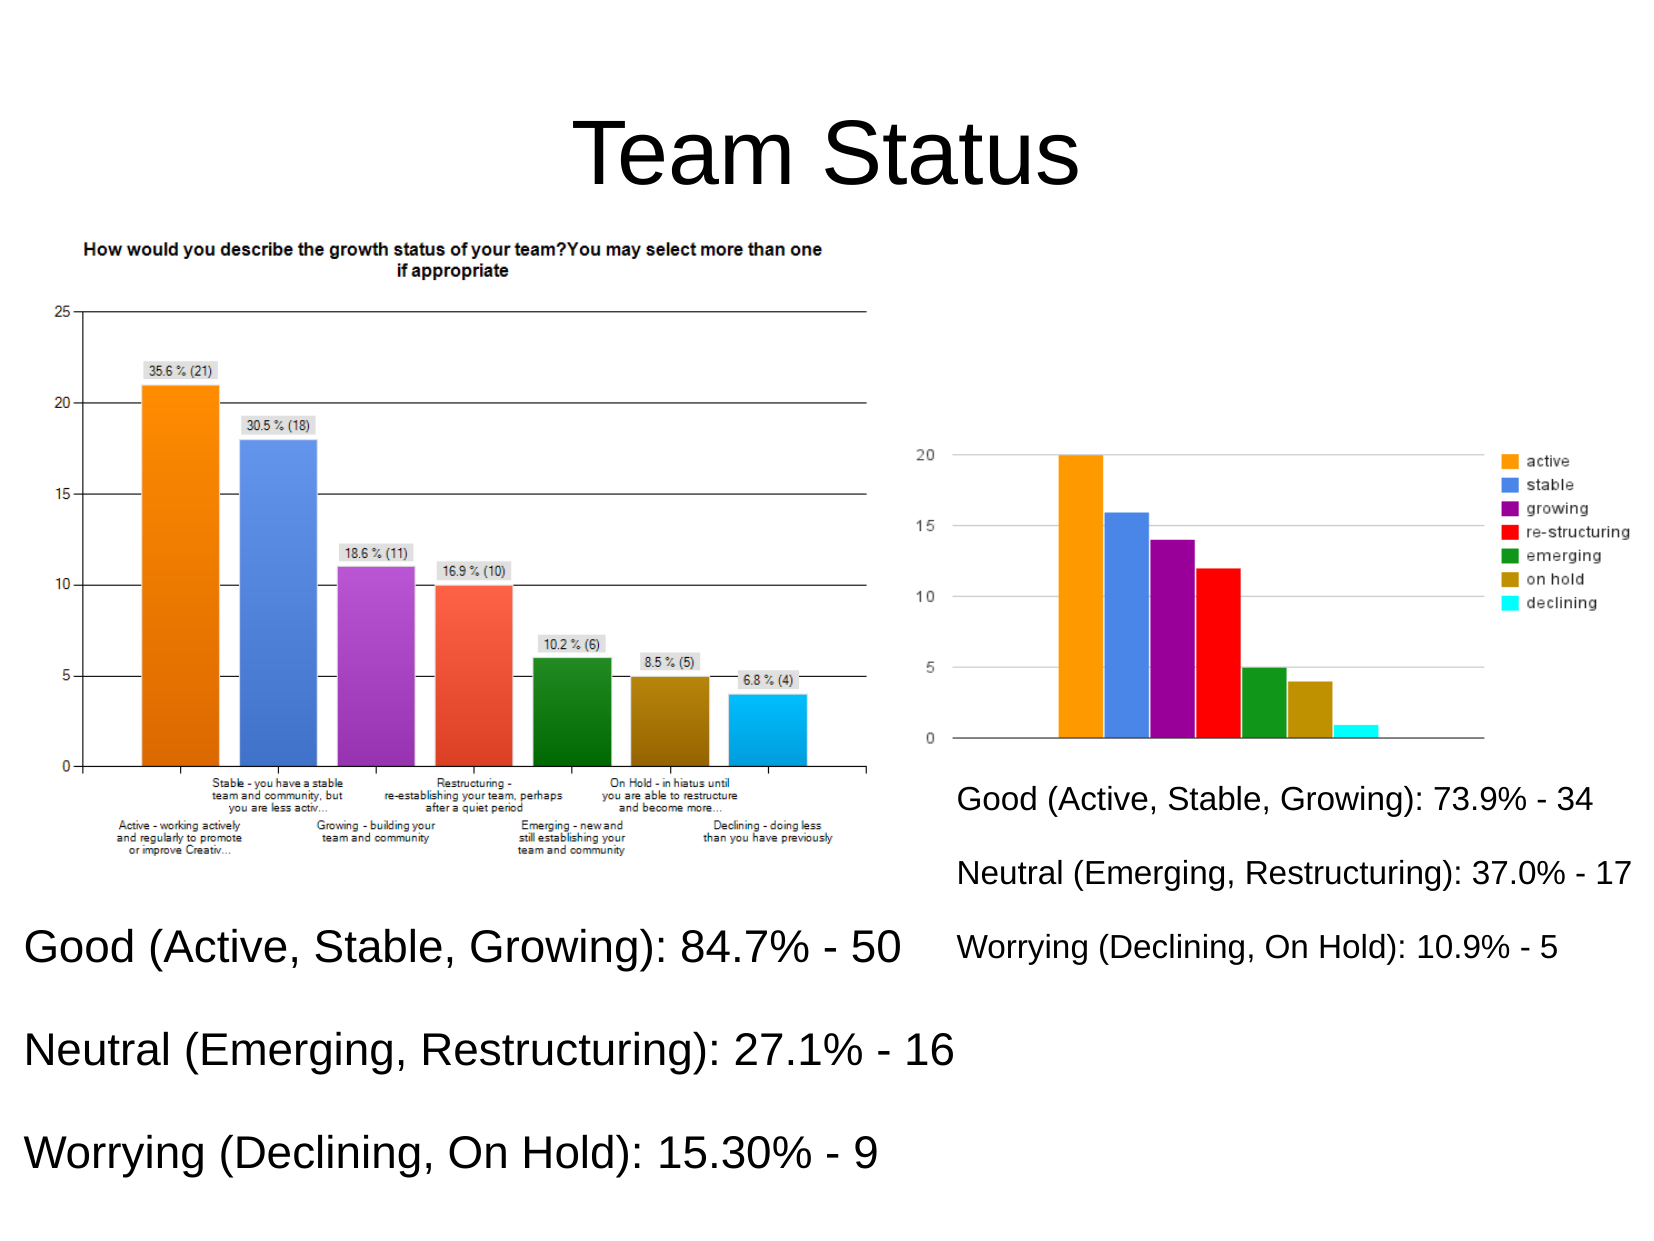

# Team Status
Good (Active, Stable, Growing): 73.9% - 34
Neutral (Emerging, Restructuring): 37.0% - 17
Worrying (Declining, On Hold): 10.9% - 5
Good (Active, Stable, Growing): 84.7% - 50
Neutral (Emerging, Restructuring): 27.1% - 16
Worrying (Declining, On Hold): 15.30% - 9